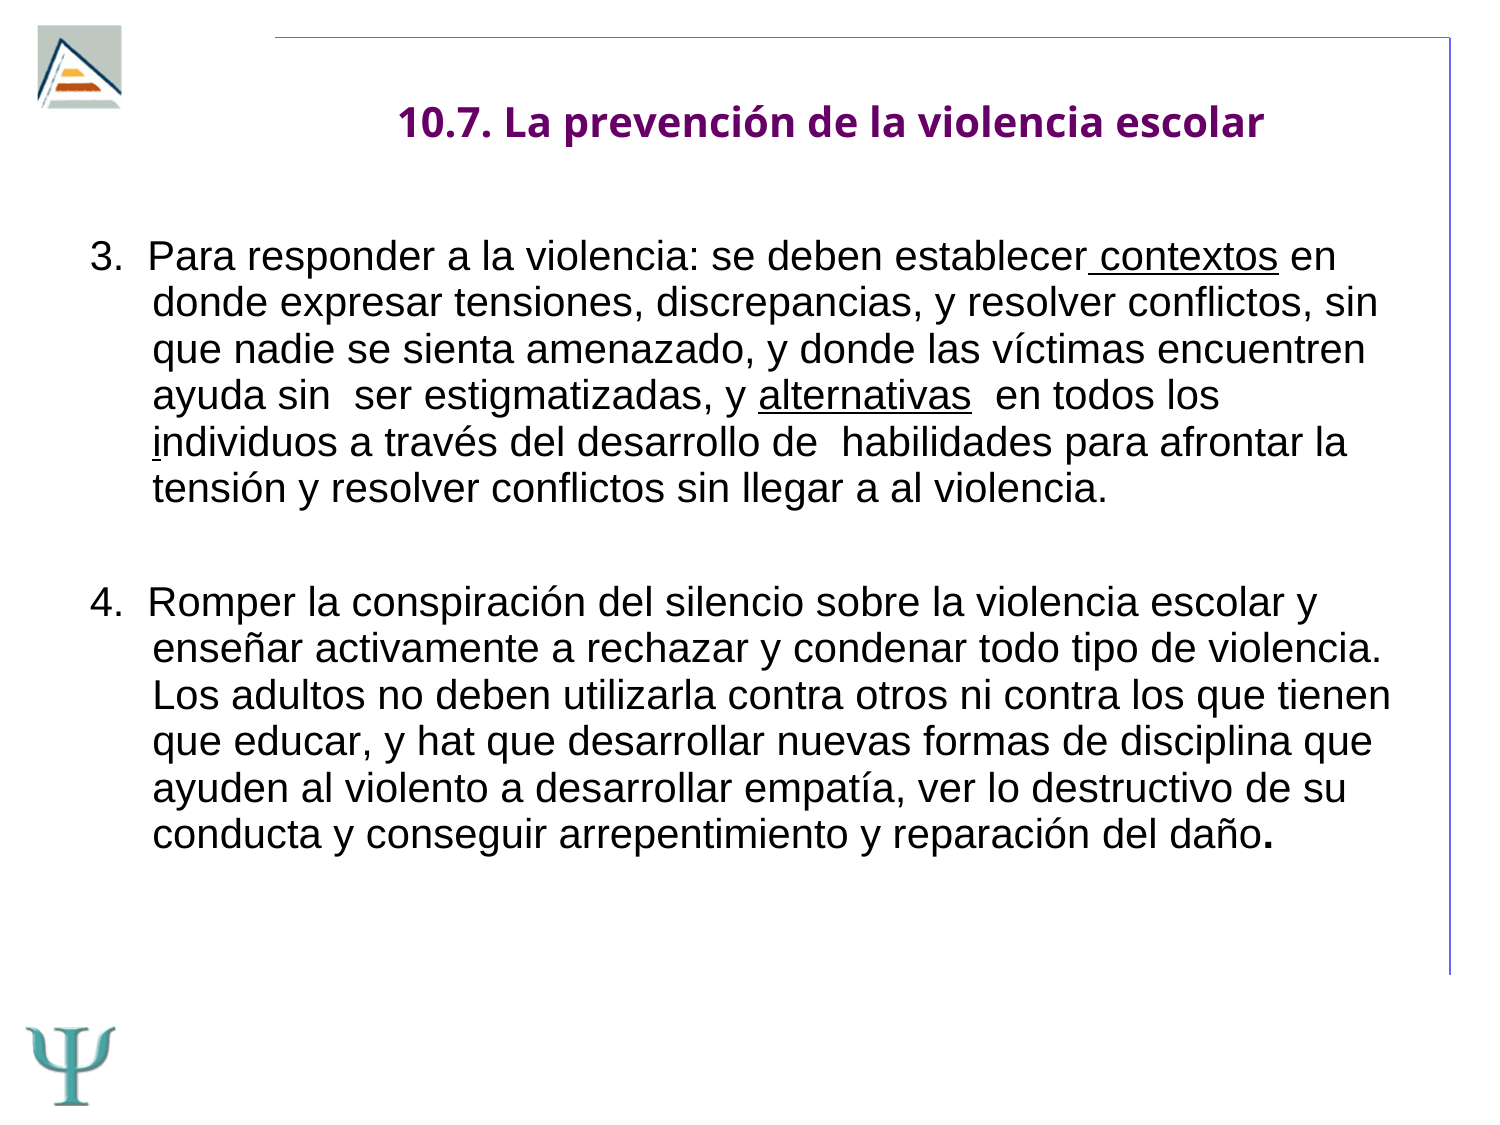

# 10.7. La prevención de la violencia escolar
3. Para responder a la violencia: se deben establecer contextos en donde expresar tensiones, discrepancias, y resolver conflictos, sin que nadie se sienta amenazado, y donde las víctimas encuentren ayuda sin ser estigmatizadas, y alternativas en todos los individuos a través del desarrollo de habilidades para afrontar la tensión y resolver conflictos sin llegar a al violencia.
4. Romper la conspiración del silencio sobre la violencia escolar y enseñar activamente a rechazar y condenar todo tipo de violencia. Los adultos no deben utilizarla contra otros ni contra los que tienen que educar, y hat que desarrollar nuevas formas de disciplina que ayuden al violento a desarrollar empatía, ver lo destructivo de su conducta y conseguir arrepentimiento y reparación del daño.